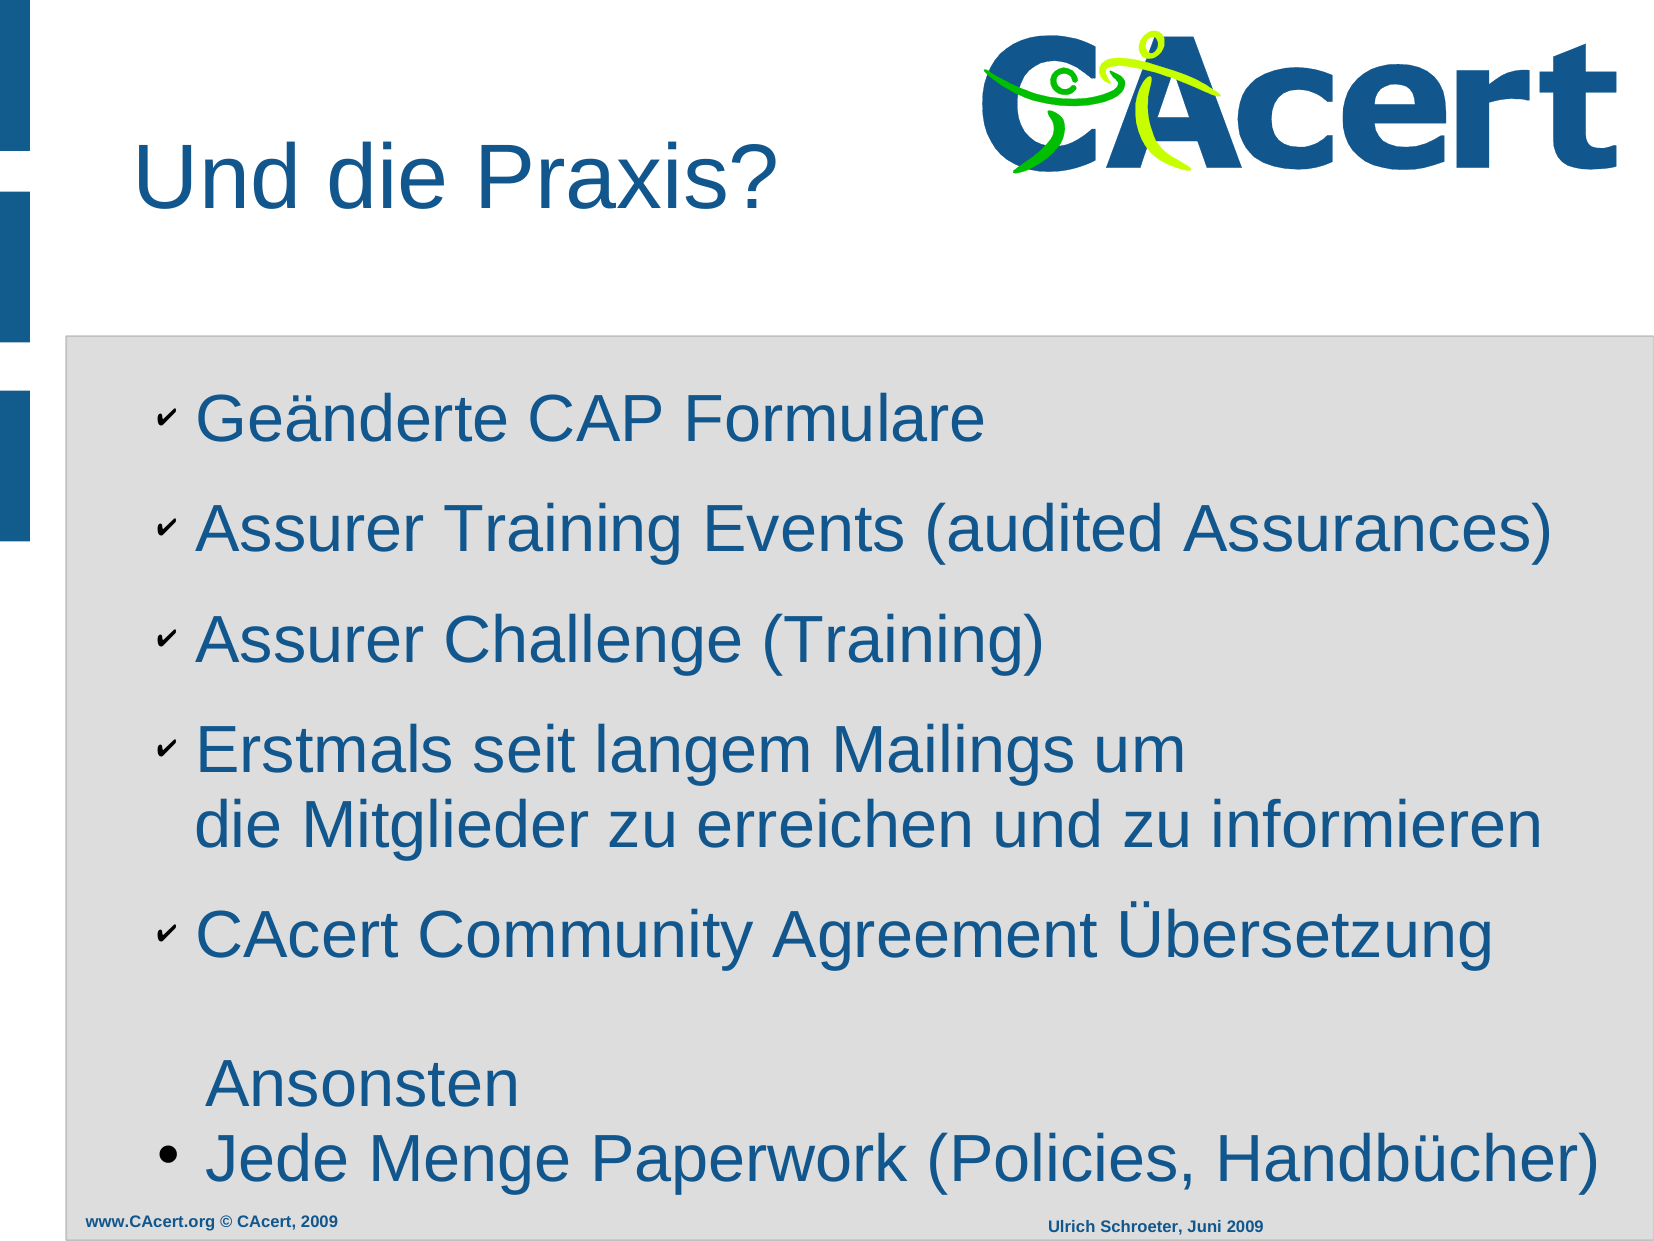

Und die Praxis?
 Geänderte CAP Formulare
 Assurer Training Events (audited Assurances)
 Assurer Challenge (Training)
 Erstmals seit langem Mailings um
 die Mitglieder zu erreichen und zu informieren
 CAcert Community Agreement Übersetzung
 Ansonsten
 Jede Menge Paperwork (Policies, Handbücher)